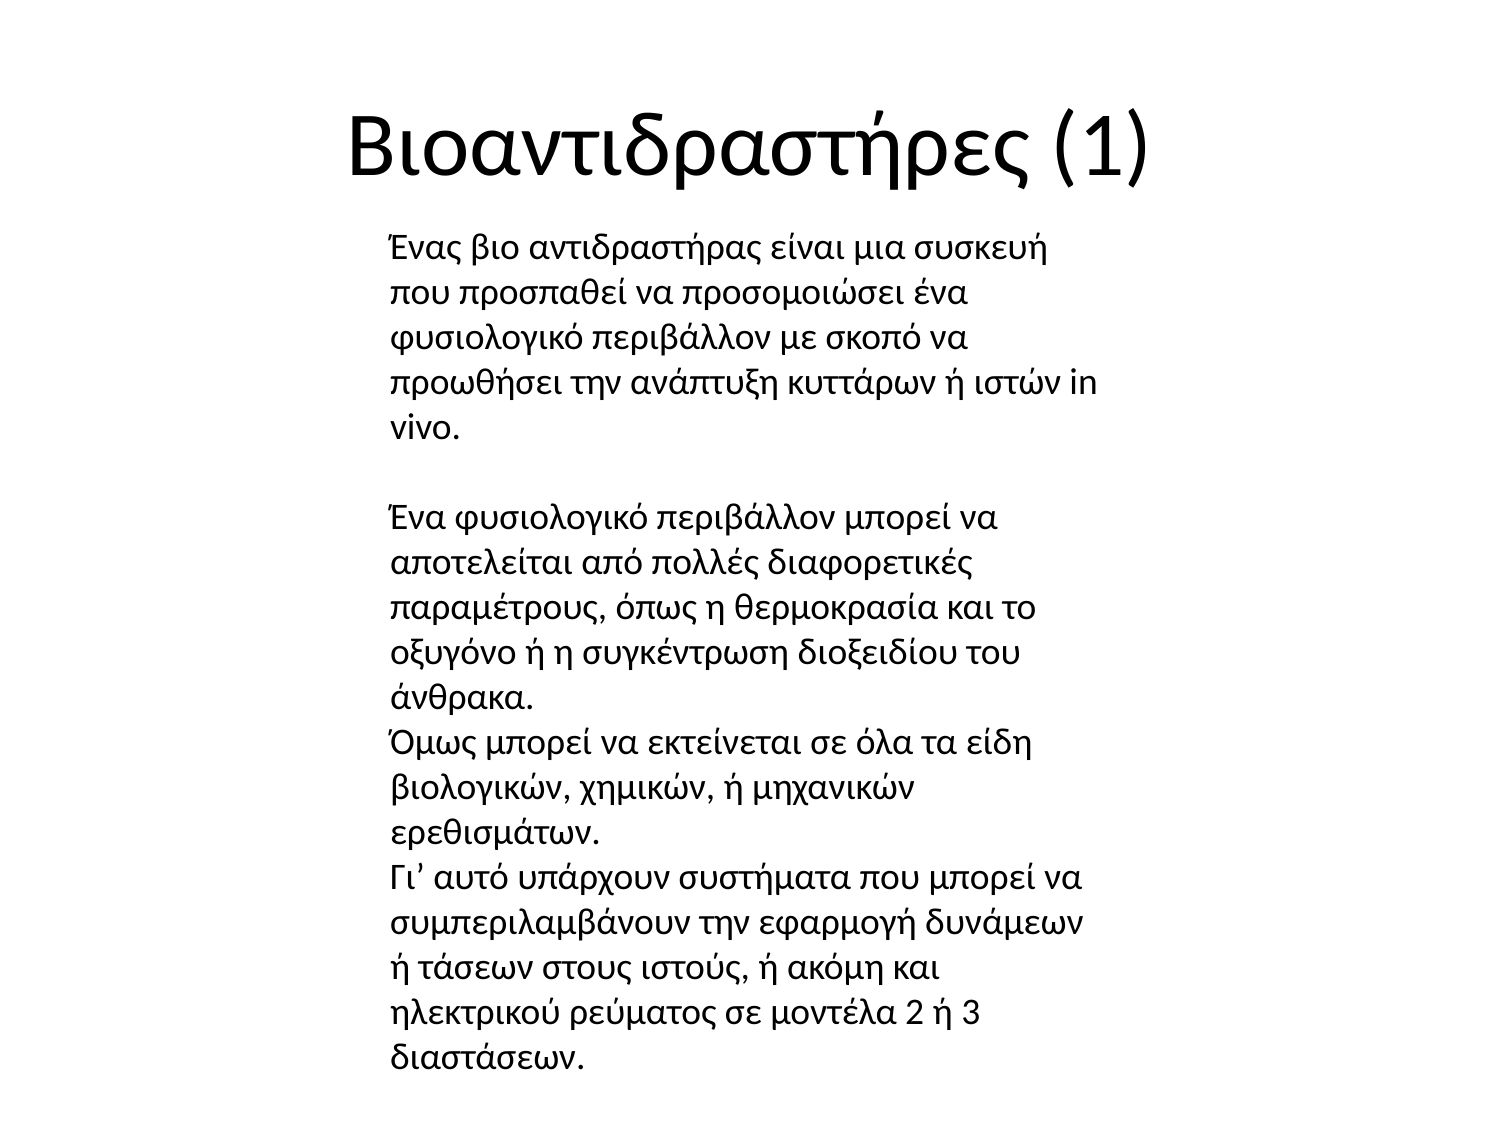

# Βιοαντιδραστήρες (1)
Ένας βιο αντιδραστήρας είναι μια συσκευή που προσπαθεί να προσομοιώσει ένα φυσιολογικό περιβάλλον με σκοπό να προωθήσει την ανάπτυξη κυττάρων ή ιστών in vivo.
Ένα φυσιολογικό περιβάλλον μπορεί να αποτελείται από πολλές διαφορετικές παραμέτρους, όπως η θερμοκρασία και το οξυγόνο ή η συγκέντρωση διοξειδίου του άνθρακα.
Όμως μπορεί να εκτείνεται σε όλα τα είδη βιολογικών, χημικών, ή μηχανικών ερεθισμάτων.
Γι’ αυτό υπάρχουν συστήματα που μπορεί να συμπεριλαμβάνουν την εφαρμογή δυνάμεων ή τάσεων στους ιστούς, ή ακόμη και ηλεκτρικού ρεύματος σε μοντέλα 2 ή 3 διαστάσεων.